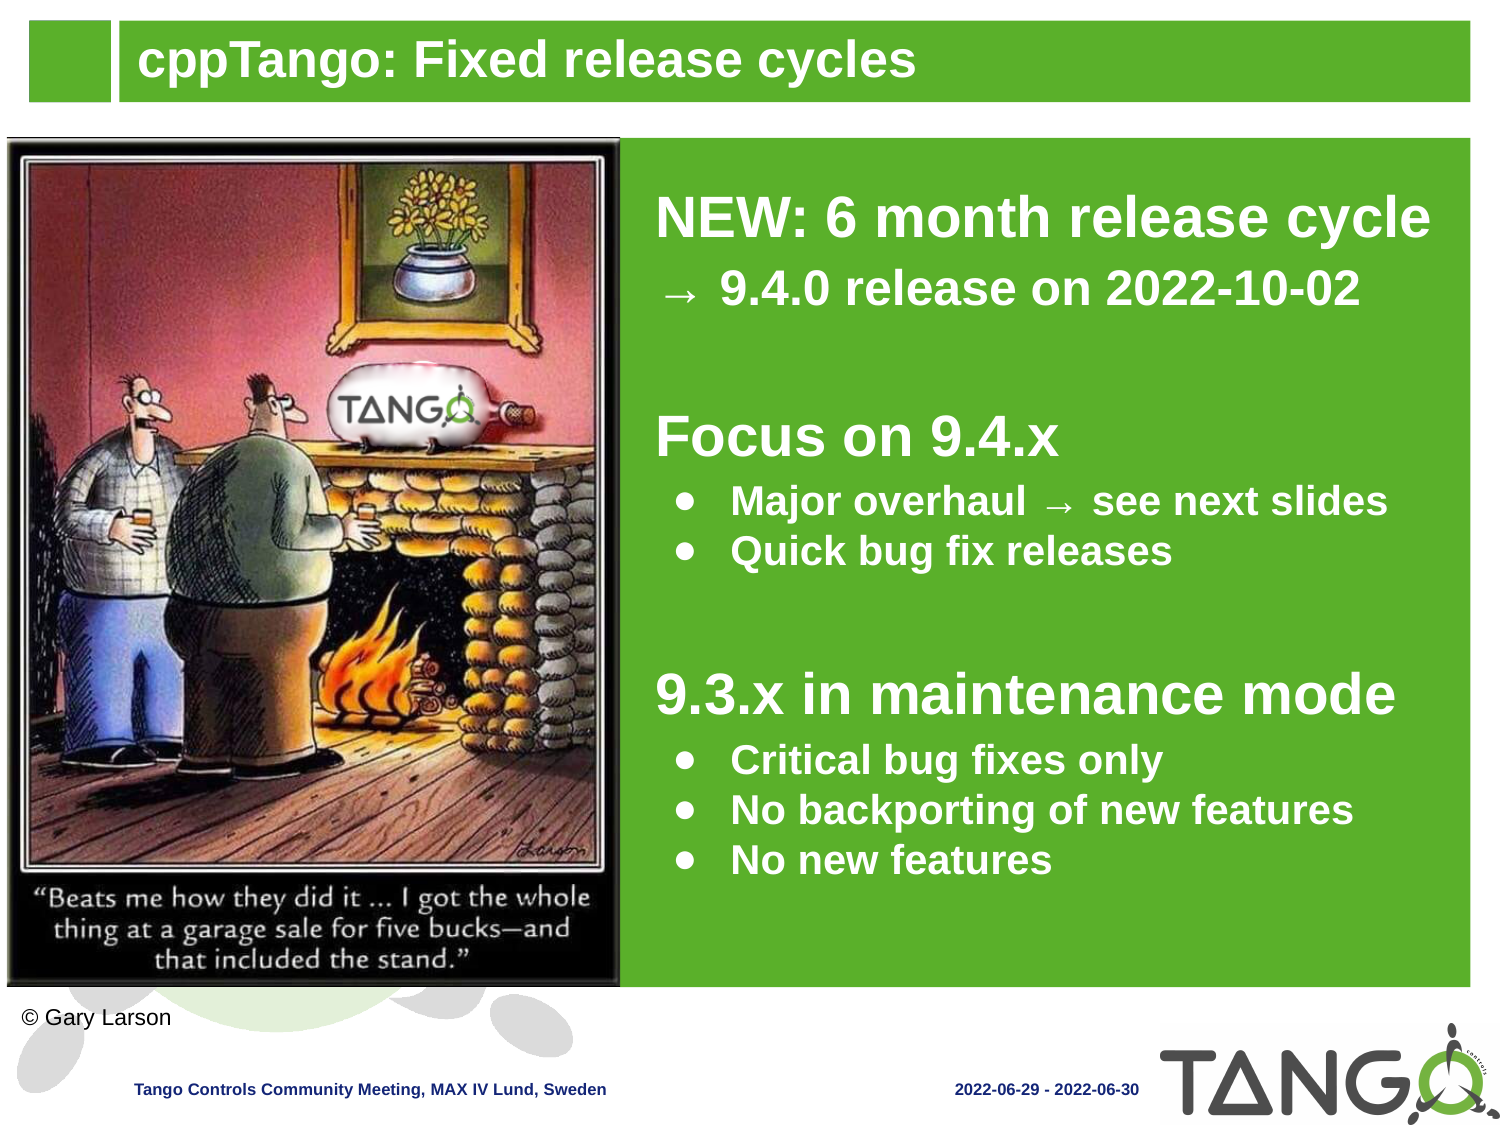

# cppTango: Fixed release cycles
NEW: 6 month release cycle
→ 9.4.0 release on 2022-10-02
Focus on 9.4.x
Major overhaul → see next slides
Quick bug fix releases
9.3.x in maintenance mode
Critical bug fixes only
No backporting of new features
No new features
© Gary Larson